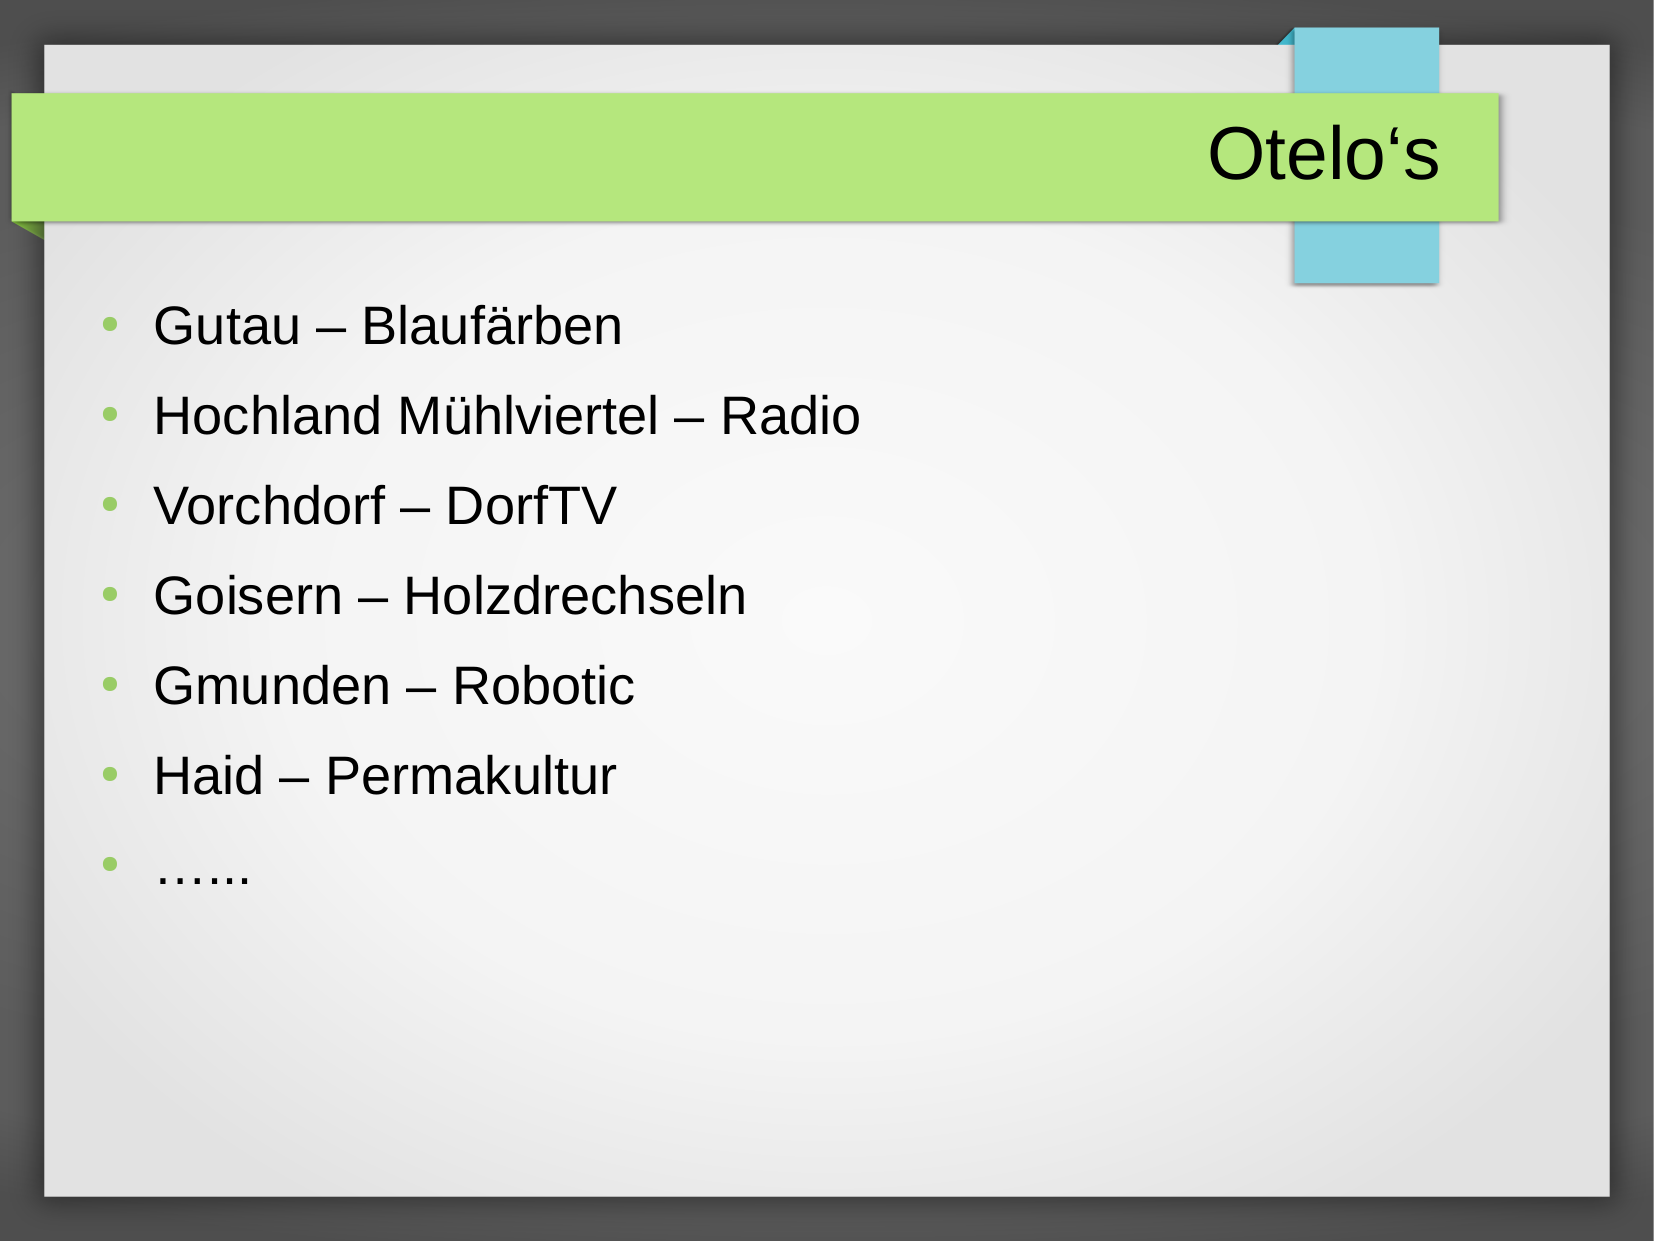

# Otelo‘s
Gutau – Blaufärben
Hochland Mühlviertel – Radio
Vorchdorf – DorfTV
Goisern – Holzdrechseln
Gmunden – Robotic
Haid – Permakultur
…...